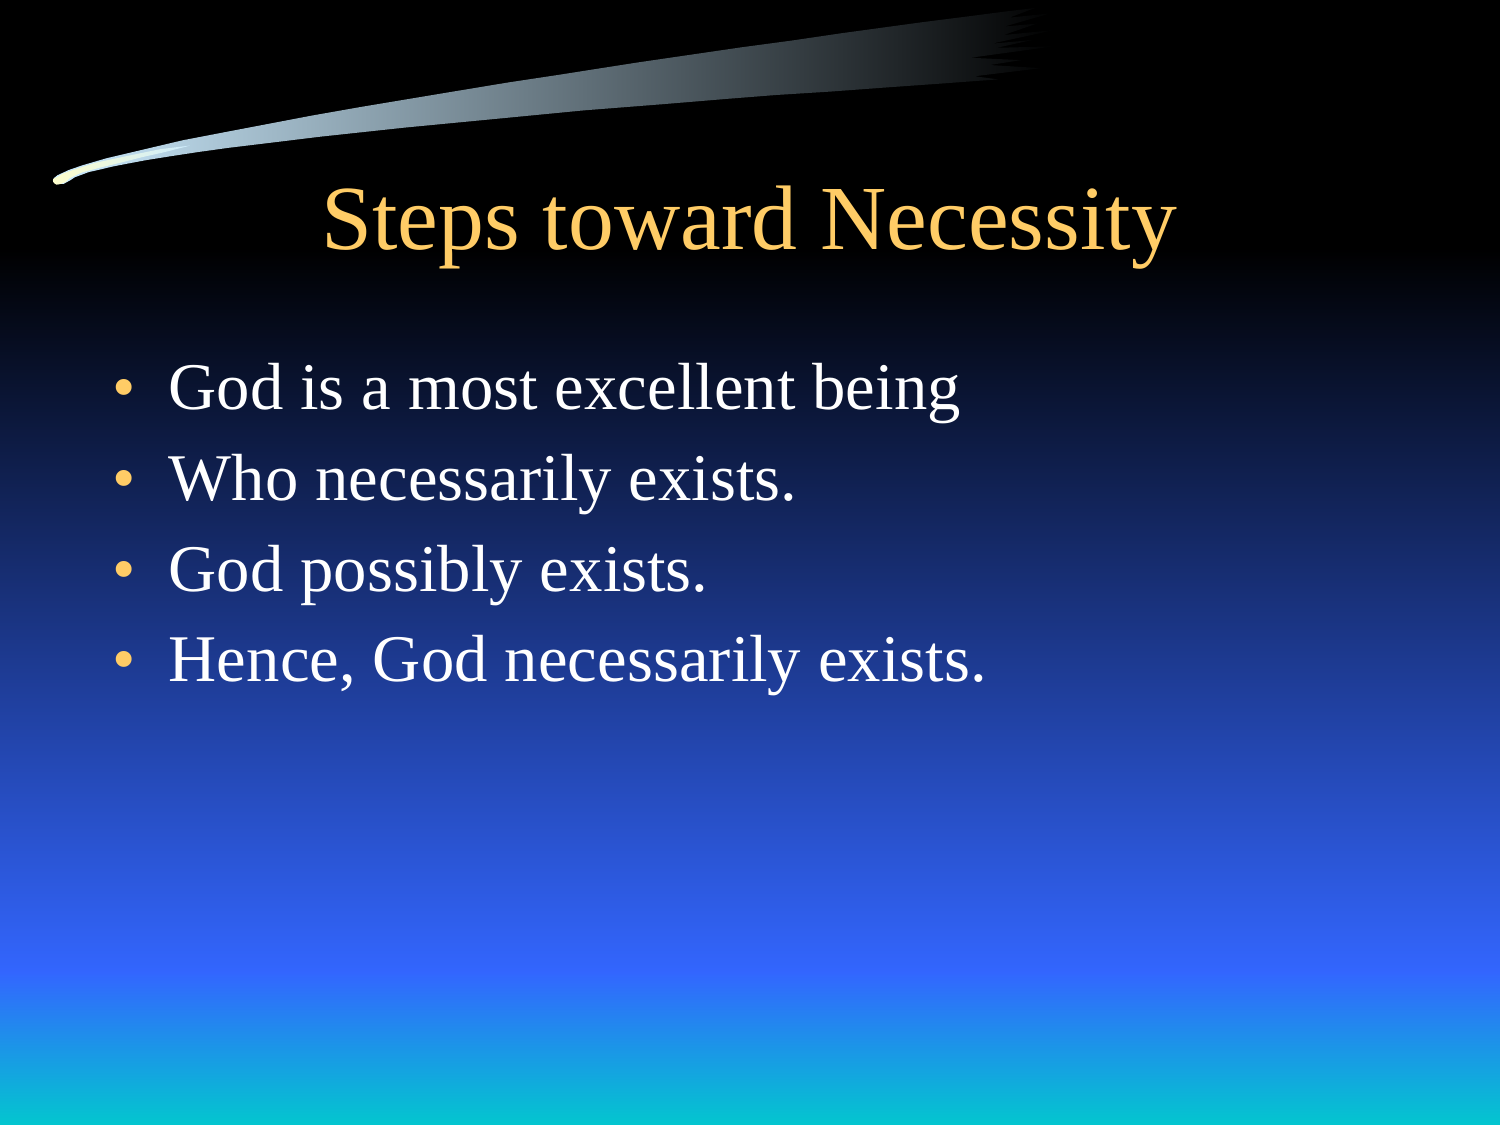

# Steps toward Necessity
God is a most excellent being
Who necessarily exists.
God possibly exists.
Hence, God necessarily exists.